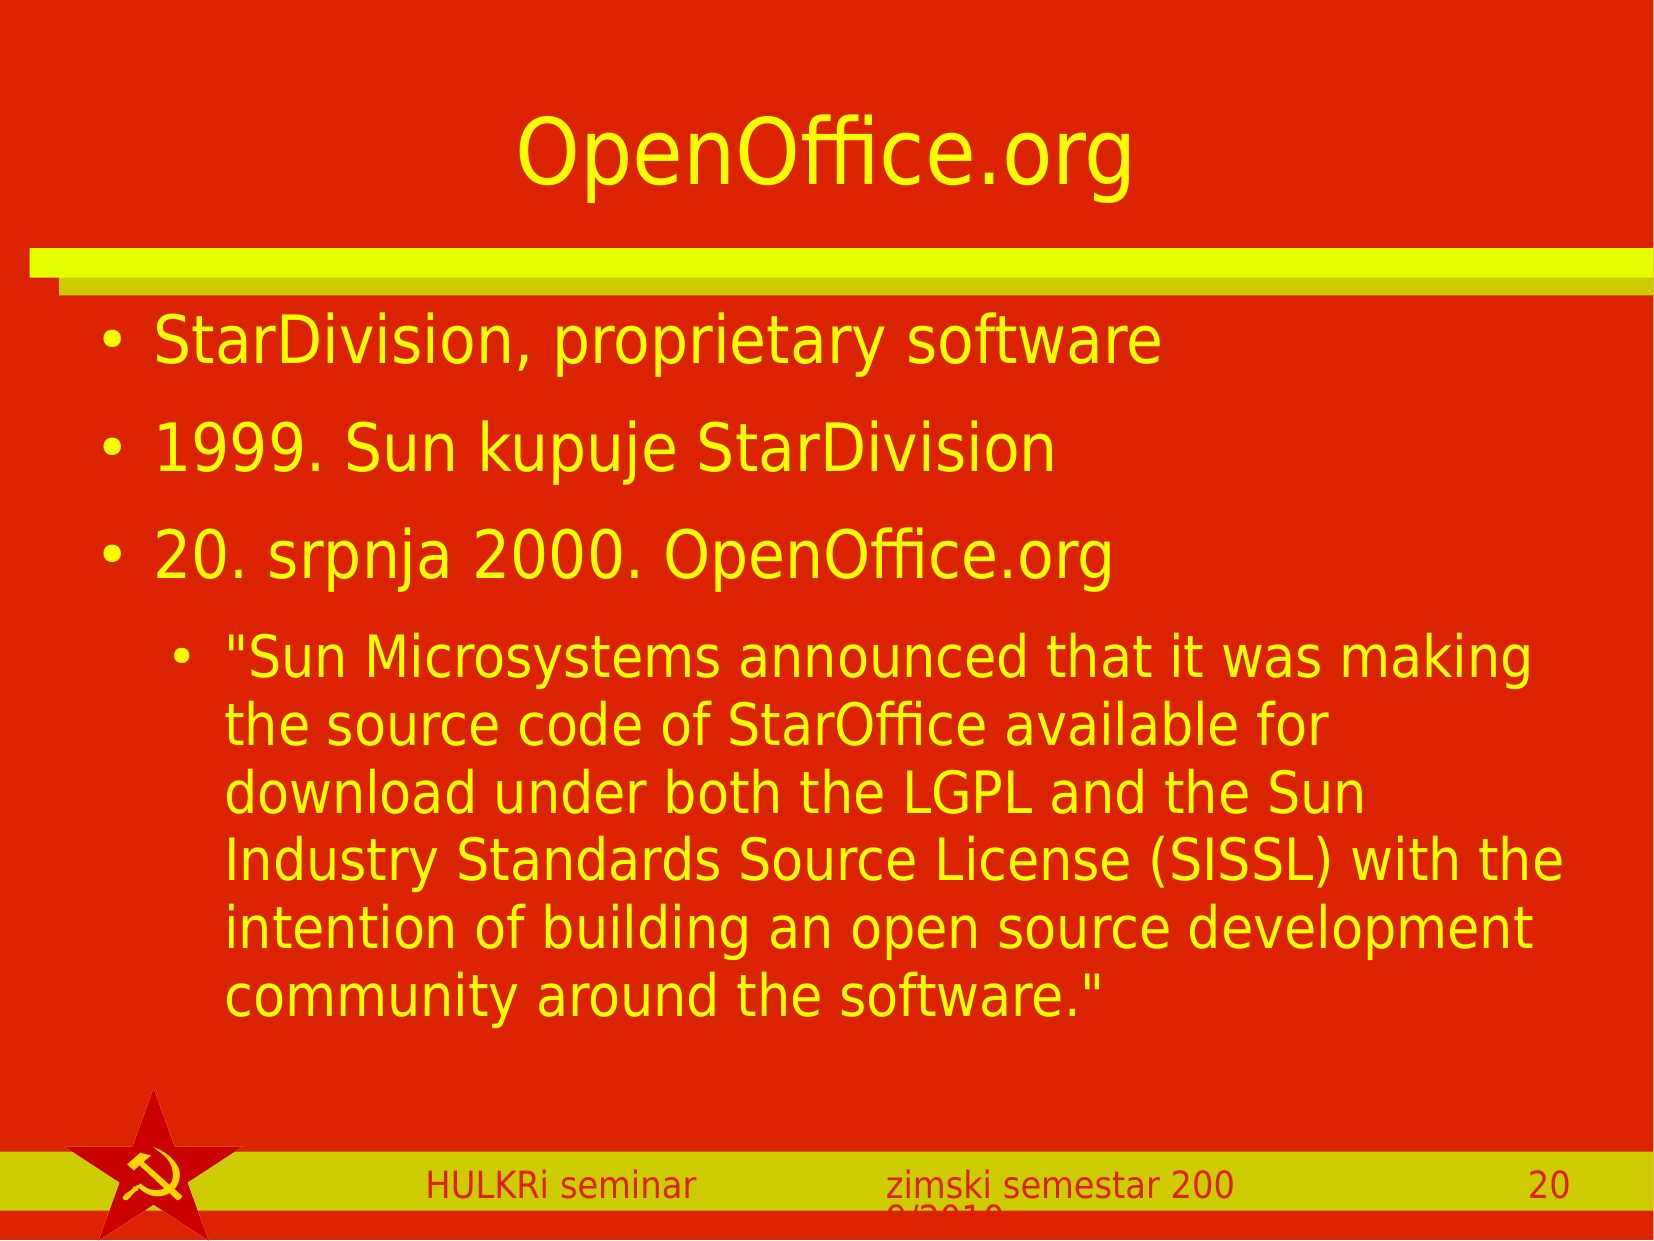

# OpenOffice.org
StarDivision, proprietary software
1999. Sun kupuje StarDivision
20. srpnja 2000. OpenOffice.org
"Sun Microsystems announced that it was making the source code of StarOffice available for download under both the LGPL and the Sun Industry Standards Source License (SISSL) with the intention of building an open source development community around the software."
HULKRi seminar
zimski semestar 2009/2010.
20